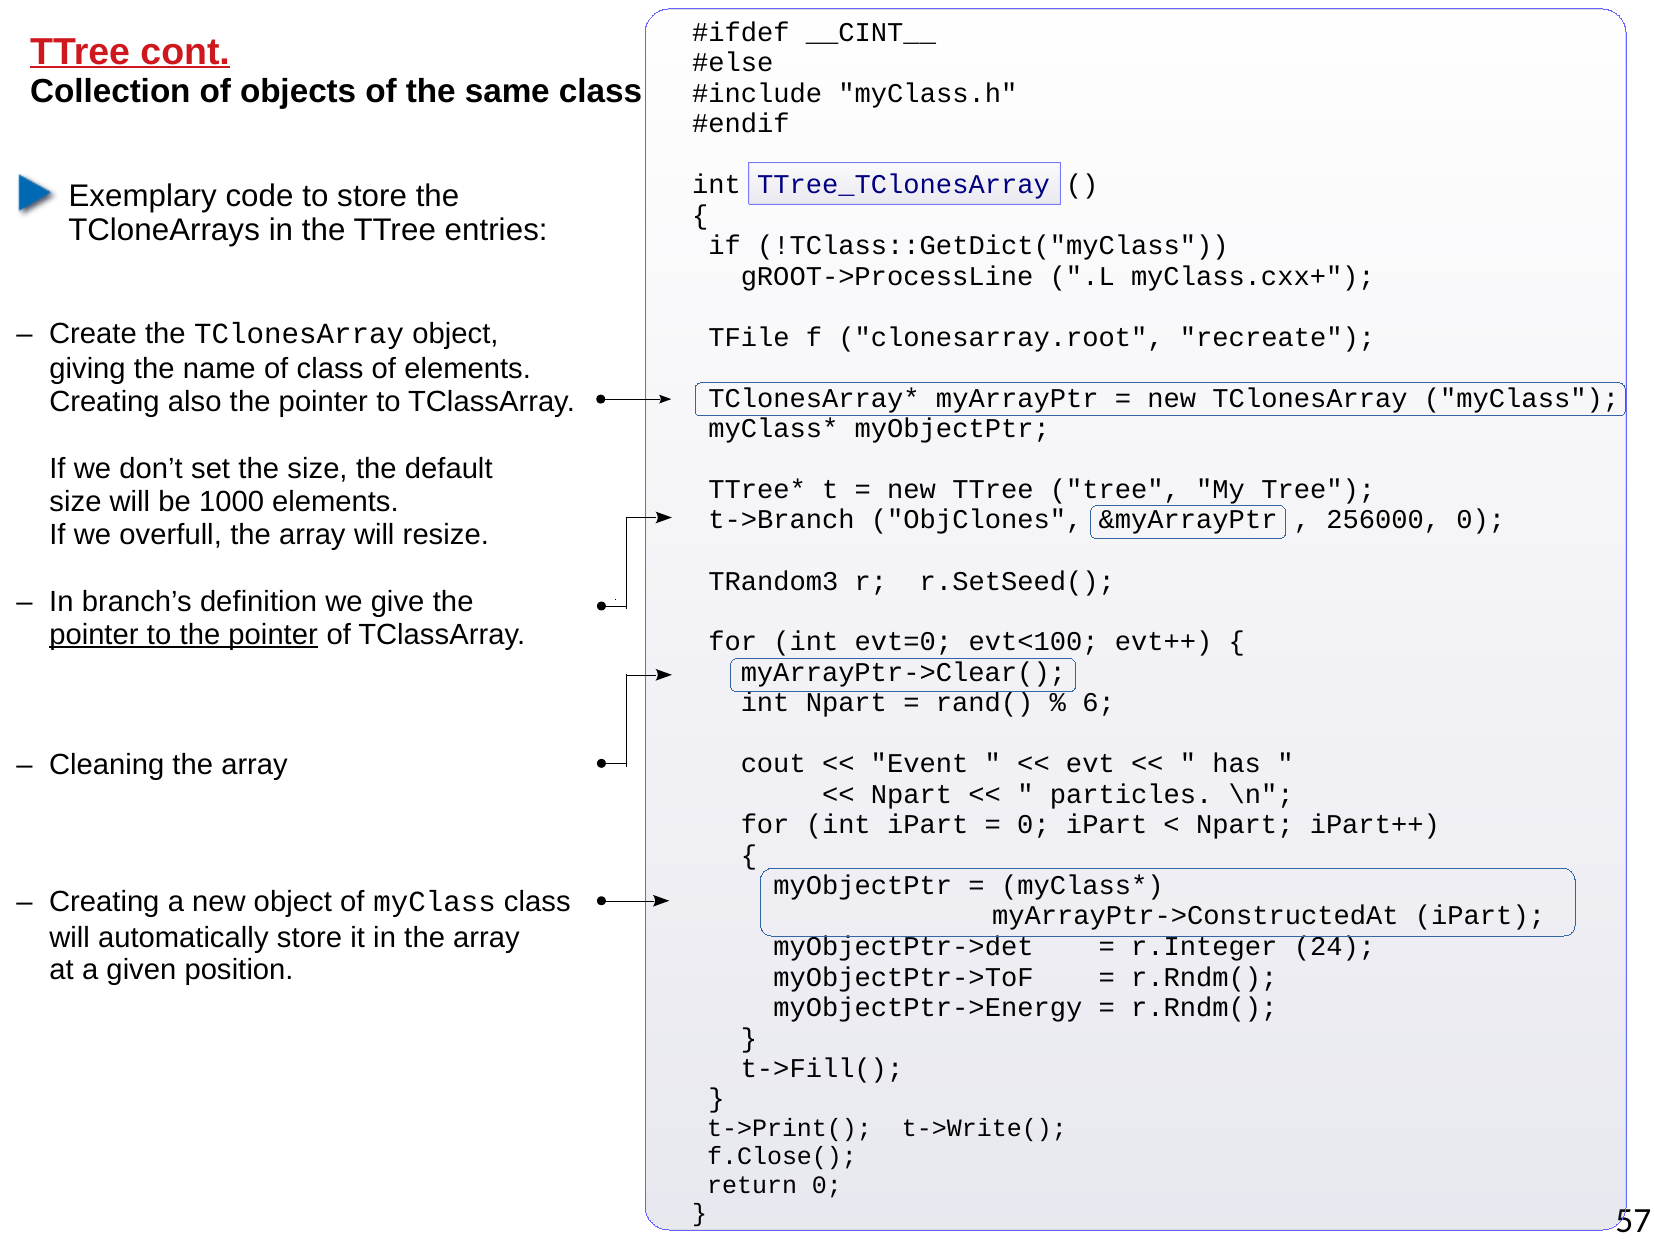

#ifdef __CINT__
#else
#include "myClass.h"
#endif
int TTree_TClonesArray ()
{
 if (!TClass::GetDict("myClass"))
 gROOT->ProcessLine (".L myClass.cxx+");
 TFile f ("clonesarray.root", "recreate");
 TClonesArray* myArrayPtr = new TClonesArray ("myClass");
 myClass* myObjectPtr;
 TTree* t = new TTree ("tree", "My Tree");
 t->Branch ("ObjClones", &myArrayPtr , 256000, 0);
 TRandom3 r; r.SetSeed();
 for (int evt=0; evt<100; evt++) {
 myArrayPtr->Clear();
 int Npart = rand() % 6;
 cout << "Event " << evt << " has "
 << Npart << " particles. \n";
 for (int iPart = 0; iPart < Npart; iPart++)
 {
 myObjectPtr = (myClass*)
				myArrayPtr->ConstructedAt (iPart);
 myObjectPtr->det = r.Integer (24);
 myObjectPtr->ToF = r.Rndm();
 myObjectPtr->Energy = r.Rndm();
 }
 t->Fill();
 }
 t->Print(); t->Write();
 f.Close();
 return 0;
}
TTree cont.
Collection of objects of the same class
 Exemplary code to store the
 TCloneArrays in the TTree entries:
– Create the TClonesArray object,
 giving the name of class of elements.
 Creating also the pointer to TClassArray.
 If we don’t set the size, the default
 size will be 1000 elements.
 If we overfull, the array will resize.
– In branch’s definition we give the
 pointer to the pointer of TClassArray.
– Cleaning the array
– Creating a new object of myClass class
 will automatically store it in the array
 at a given position.